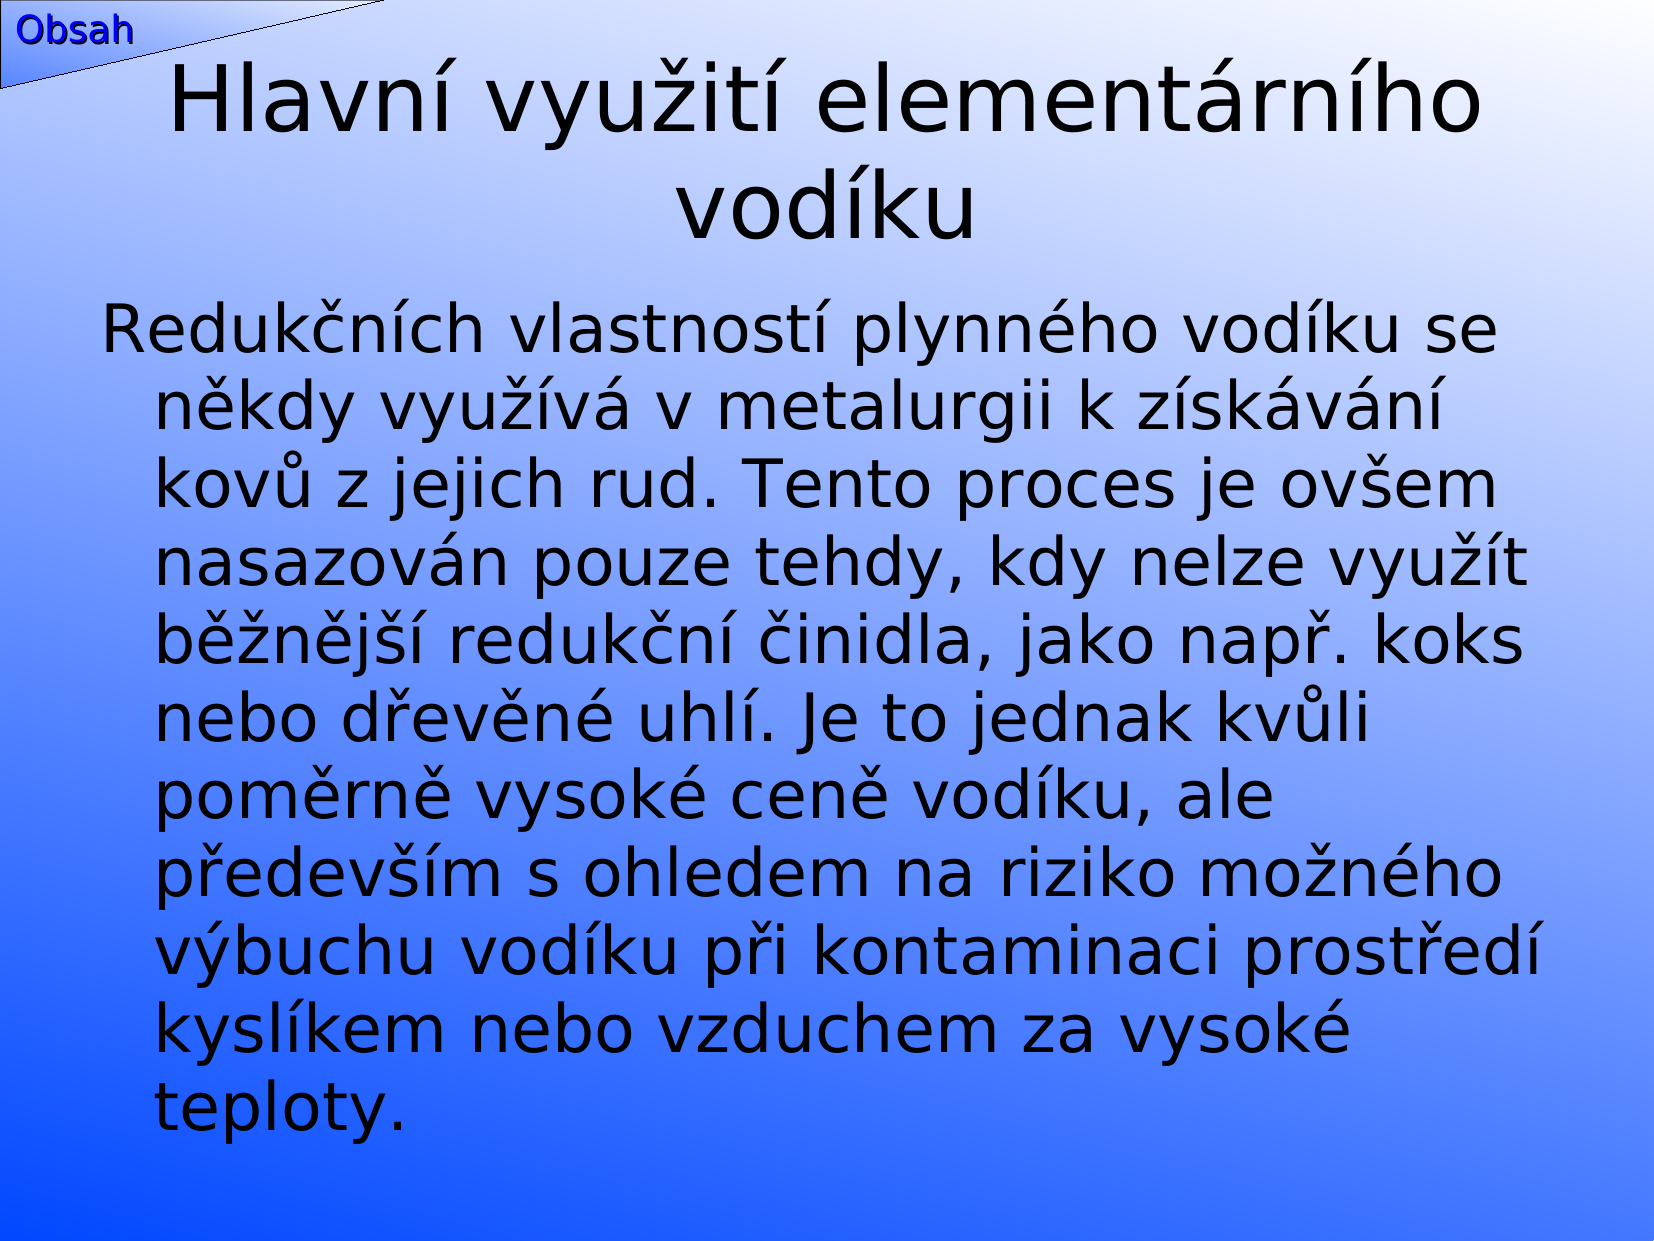

Obsah
# Hlavní využití elementárního vodíku
Redukčních vlastností plynného vodíku se někdy využívá v metalurgii k získávání kovů z jejich rud. Tento proces je ovšem nasazován pouze tehdy, kdy nelze využít běžnější redukční činidla, jako např. koks nebo dřevěné uhlí. Je to jednak kvůli poměrně vysoké ceně vodíku, ale především s ohledem na riziko možného výbuchu vodíku při kontaminaci prostředí kyslíkem nebo vzduchem za vysoké teploty.